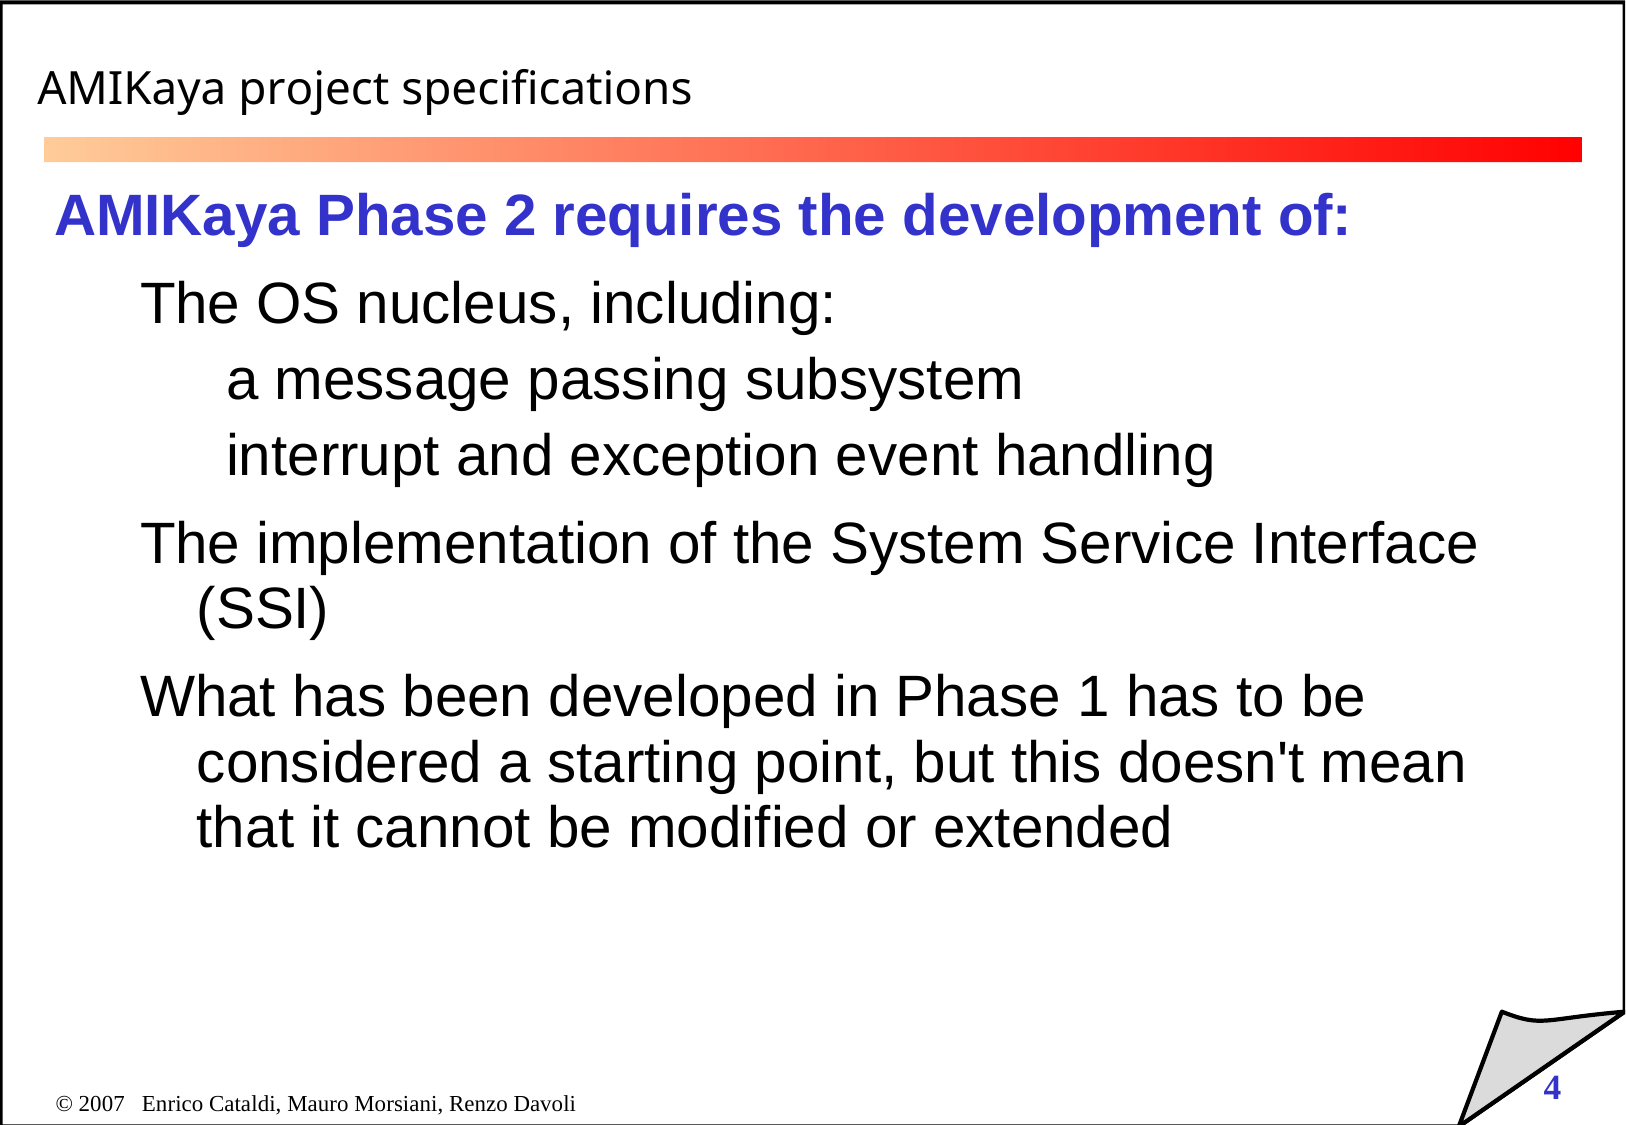

# AMIKaya project specifications
AMIKaya Phase 2 requires the development of:
The OS nucleus, including:
a message passing subsystem
interrupt and exception event handling
The implementation of the System Service Interface (SSI)
What has been developed in Phase 1 has to be considered a starting point, but this doesn't mean that it cannot be modified or extended